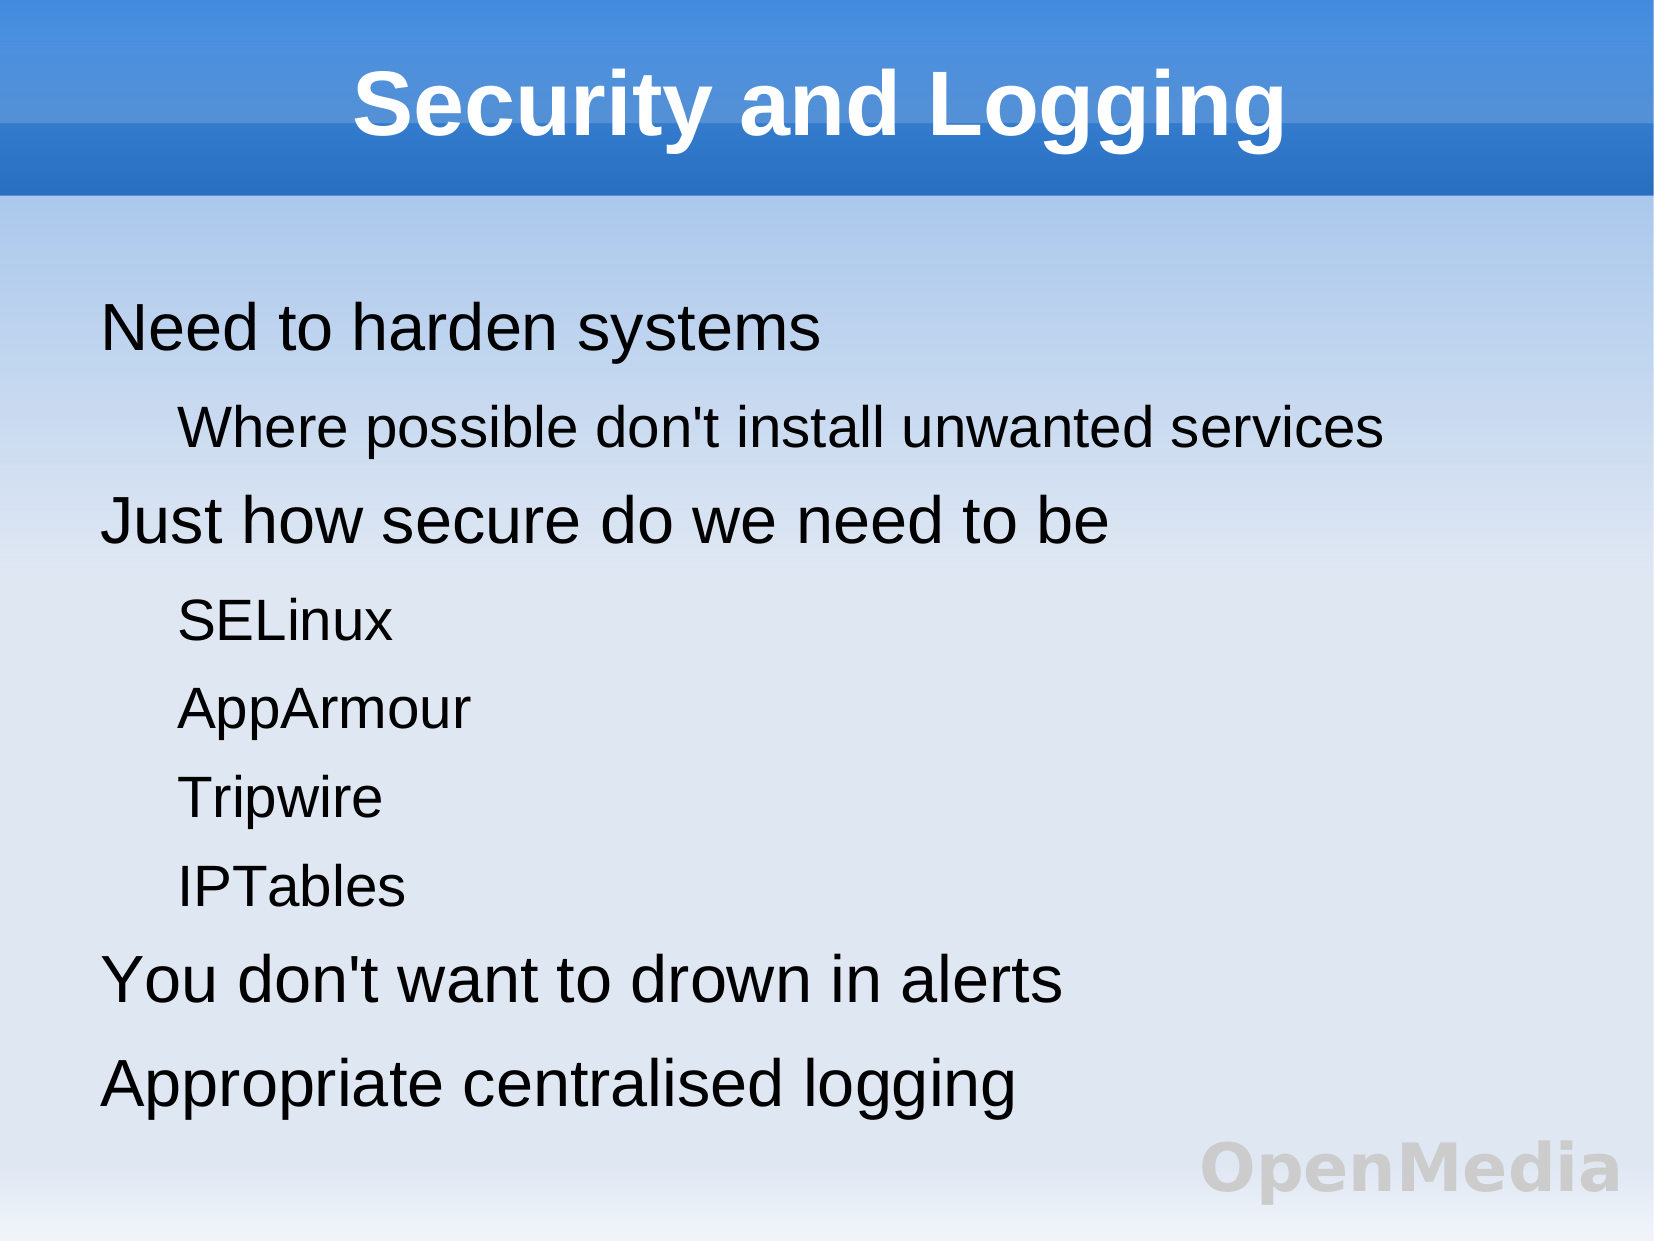

# Security and Logging
Need to harden systems
Where possible don't install unwanted services
Just how secure do we need to be
SELinux
AppArmour
Tripwire
IPTables
You don't want to drown in alerts
Appropriate centralised logging
15